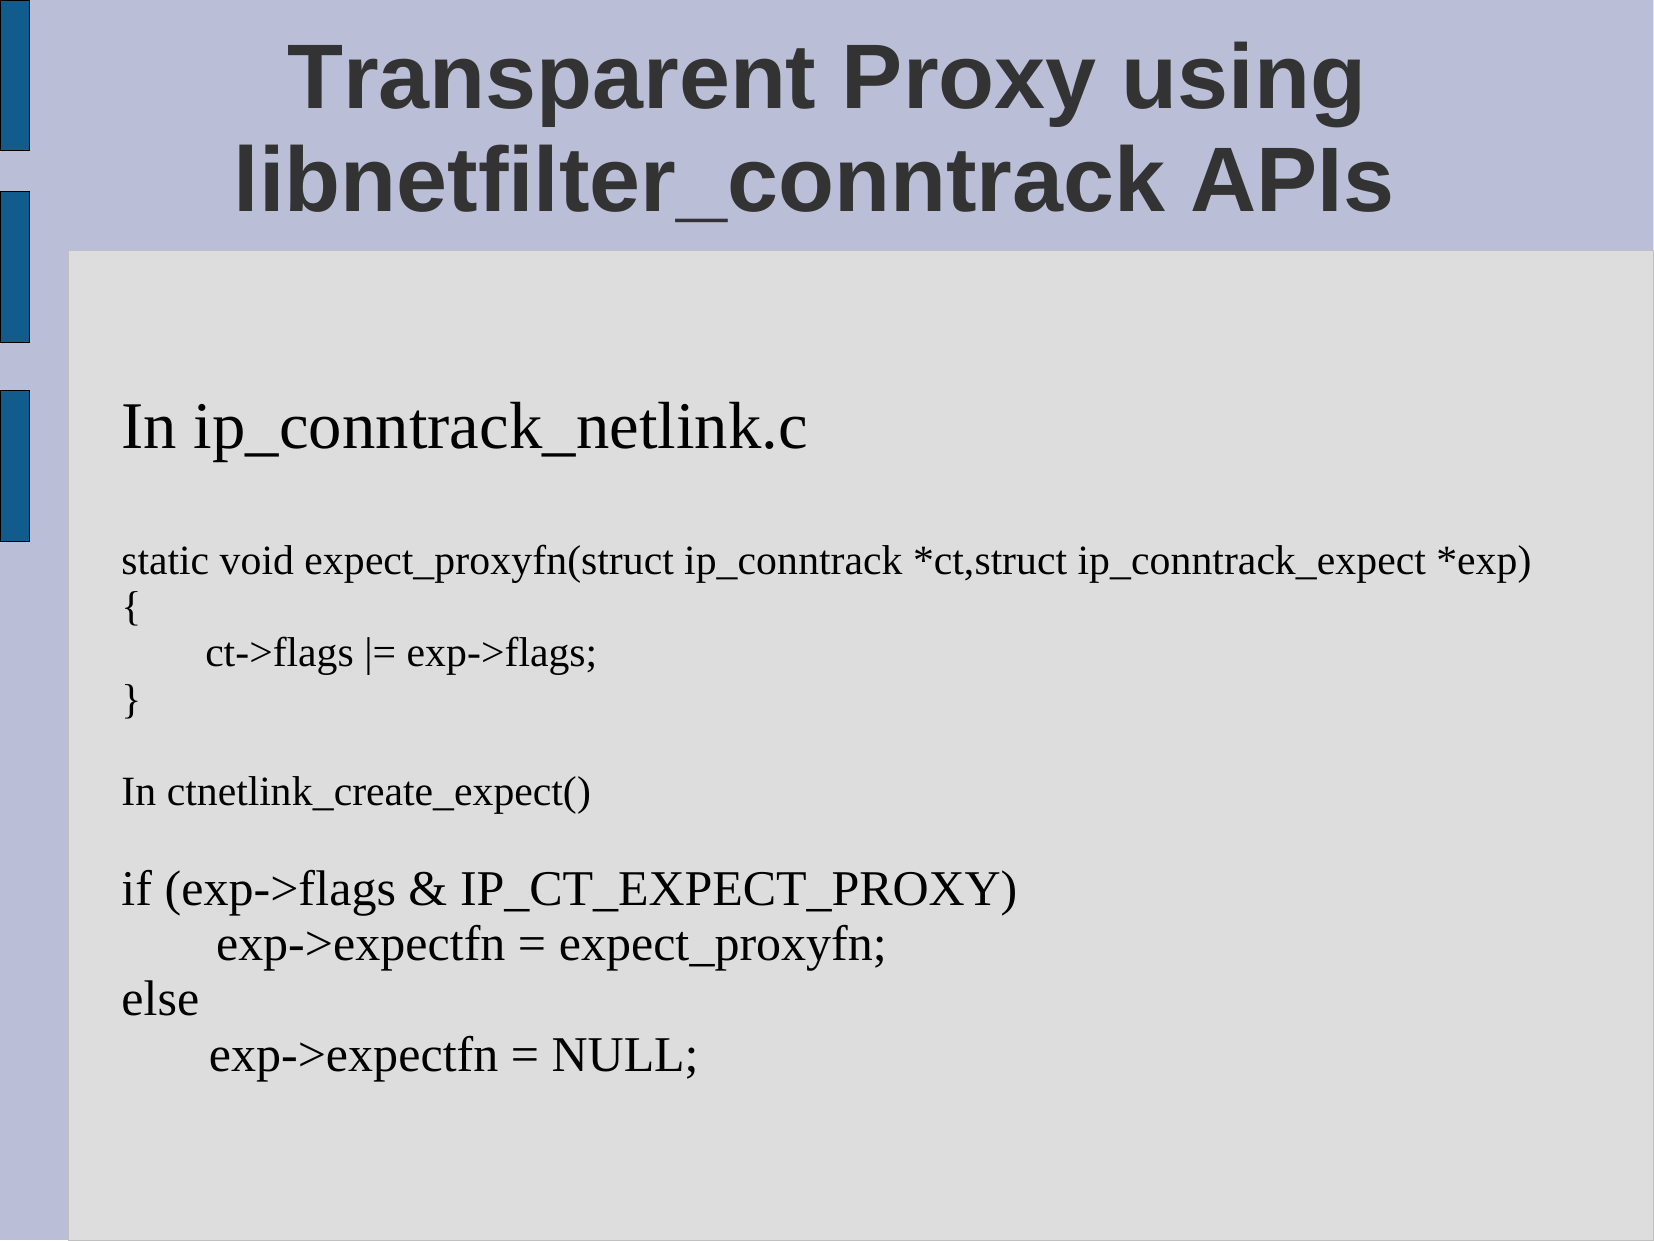

# Transparent Proxy using libnetfilter_conntrack APIs
In ip_conntrack_netlink.c
static void expect_proxyfn(struct ip_conntrack *ct,struct ip_conntrack_expect *exp)
{
 ct->flags |= exp->flags;
}
In ctnetlink_create_expect()
if (exp->flags & IP_CT_EXPECT_PROXY)
exp->expectfn = expect_proxyfn;
else
 exp->expectfn = NULL;